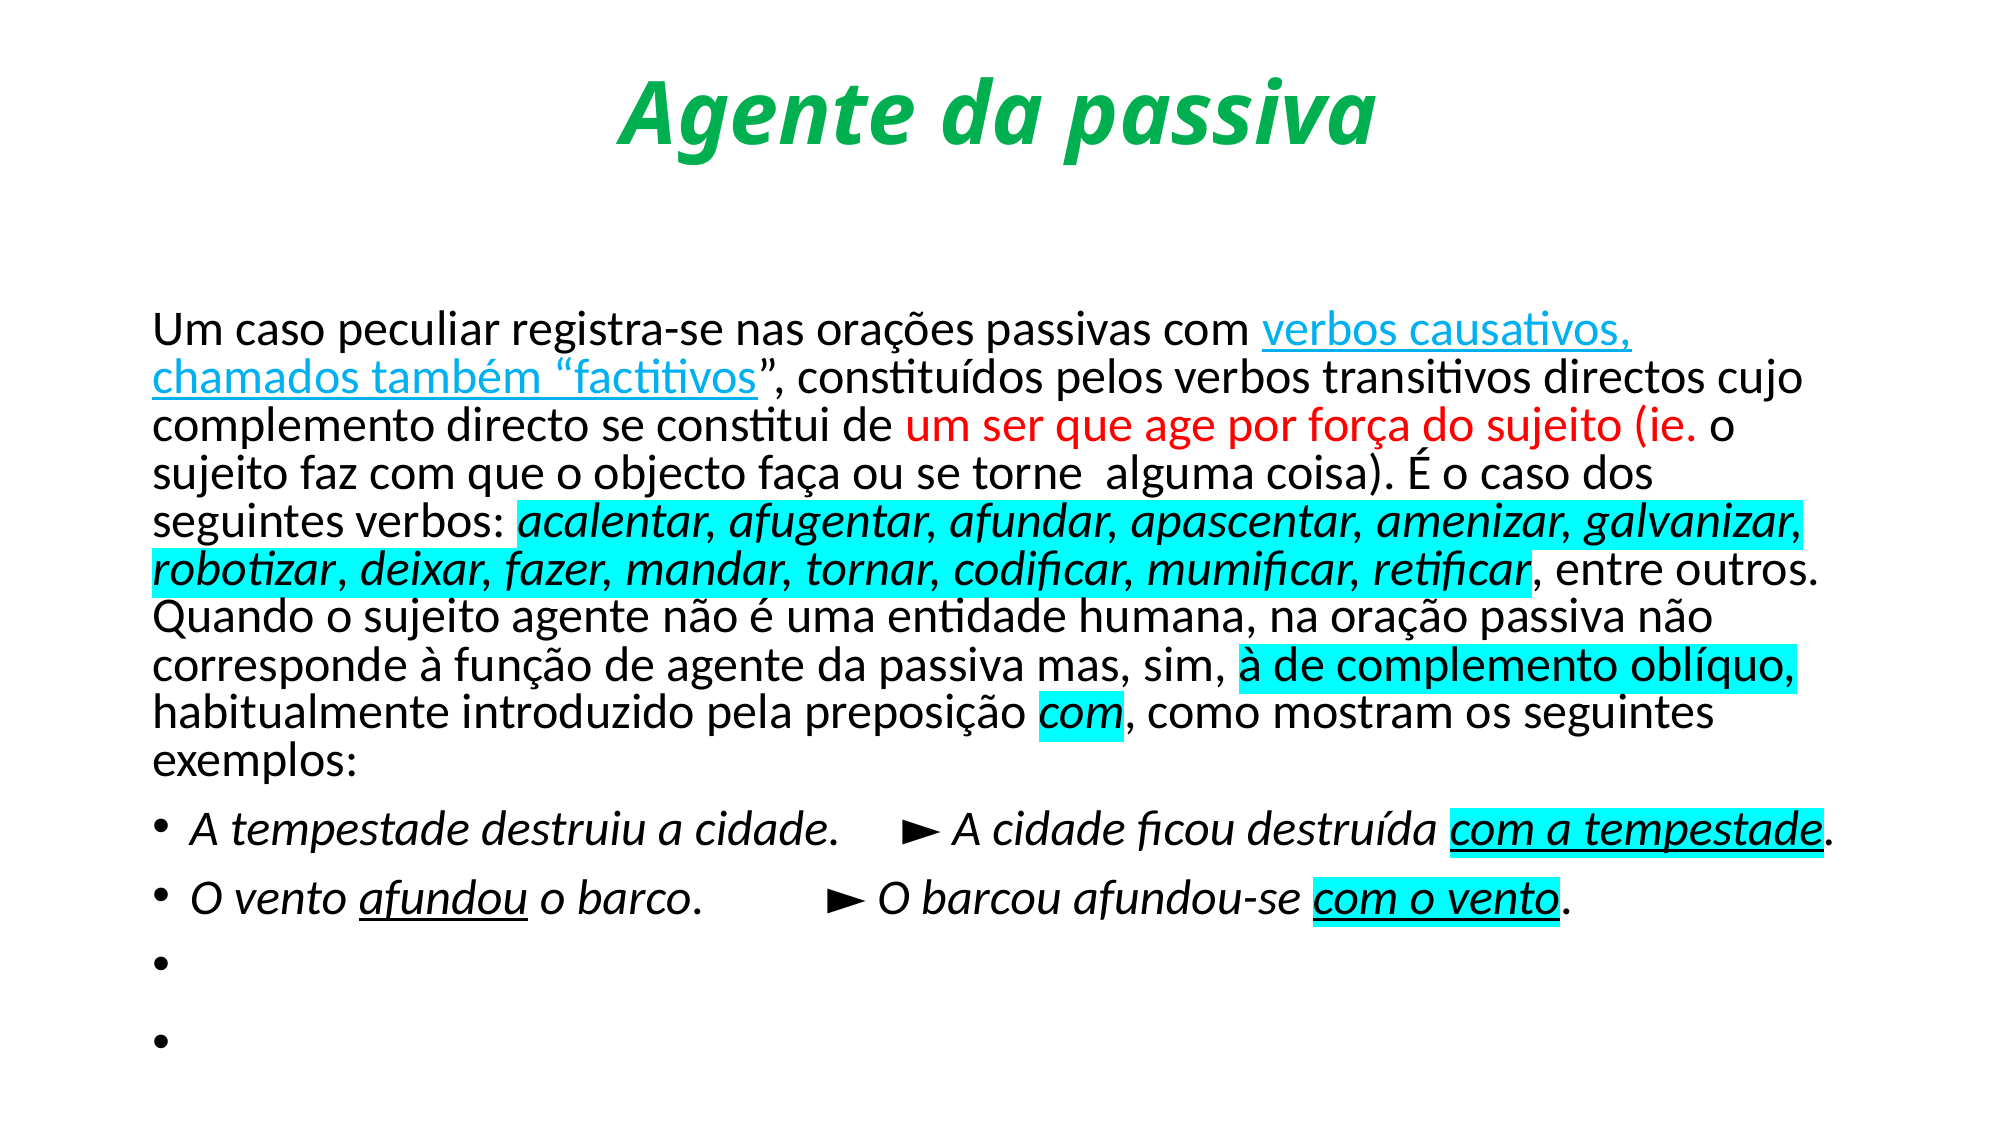

# Agente da passiva
Um caso peculiar registra-se nas orações passivas com verbos causativos, chamados também “factitivos”, constituídos pelos verbos transitivos directos cujo complemento directo se constitui de um ser que age por força do sujeito (ie. o sujeito faz com que o objecto faça ou se torne alguma coisa). É o caso dos seguintes verbos: acalentar, afugentar, afundar, apascentar, amenizar, galvanizar, robotizar, deixar, fazer, mandar, tornar, codificar, mumificar, retificar, entre outros. Quando o sujeito agente não é uma entidade humana, na oração passiva não corresponde à função de agente da passiva mas, sim, à de complemento oblíquo, habitualmente introduzido pela preposição com, como mostram os seguintes exemplos:
A tempestade destruiu a cidade. 	► A cidade ficou destruída com a tempestade.
O vento afundou o barco. 		► O barcou afundou-se com o vento.